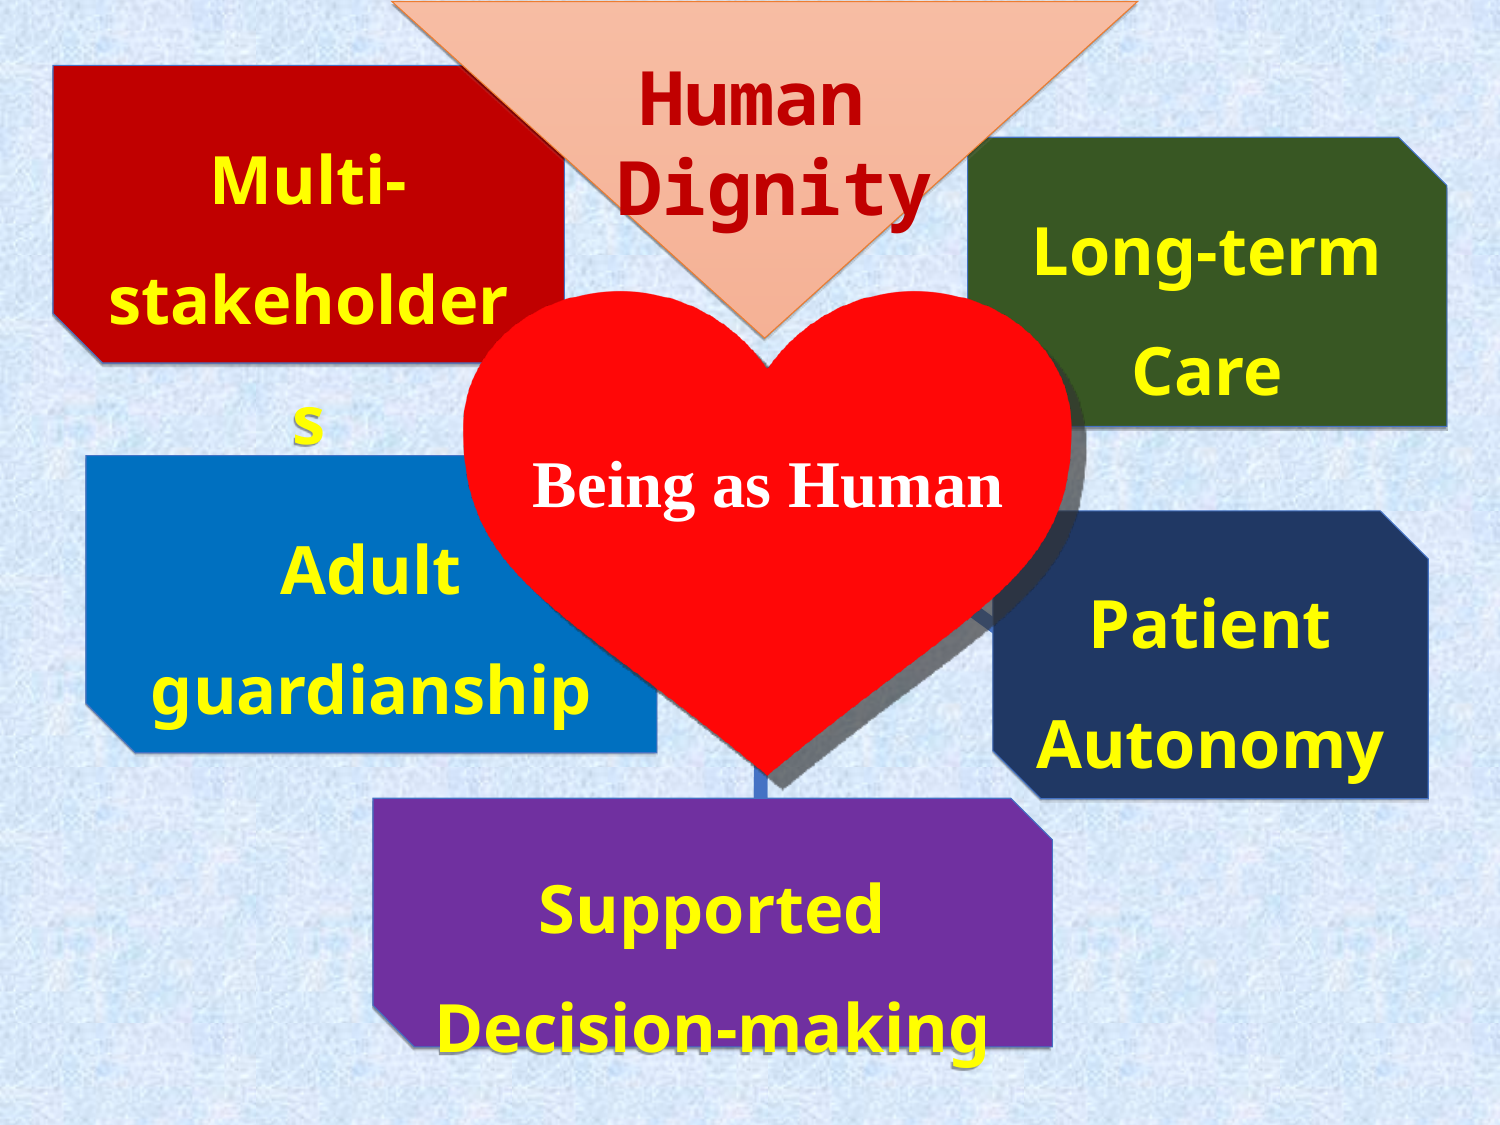

# Human Dignity
Multi-stakeholders
Long-term Care
Being as Human
Adult guardianship
Patient Autonomy
Supported Decision-making